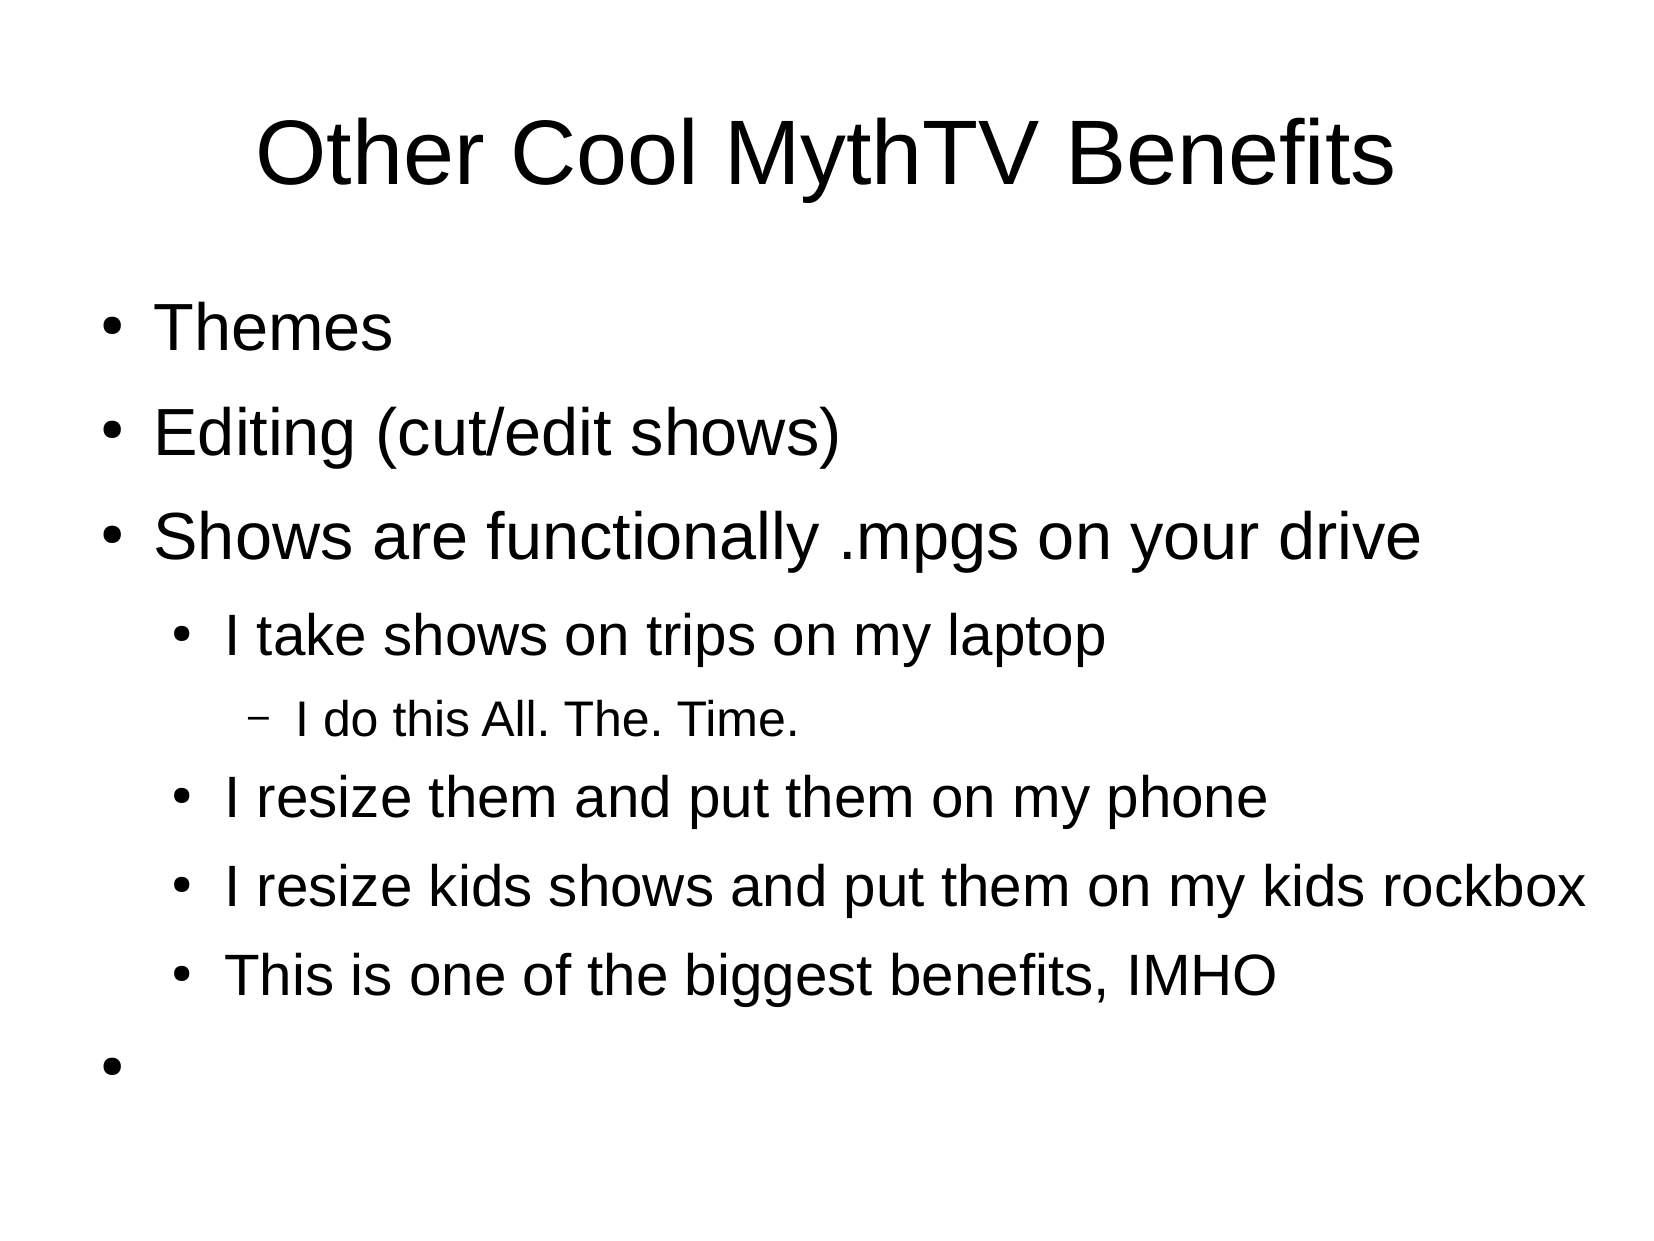

# Other Cool MythTV Benefits
Themes
Editing (cut/edit shows)
Shows are functionally .mpgs on your drive
I take shows on trips on my laptop
I do this All. The. Time.
I resize them and put them on my phone
I resize kids shows and put them on my kids rockbox
This is one of the biggest benefits, IMHO